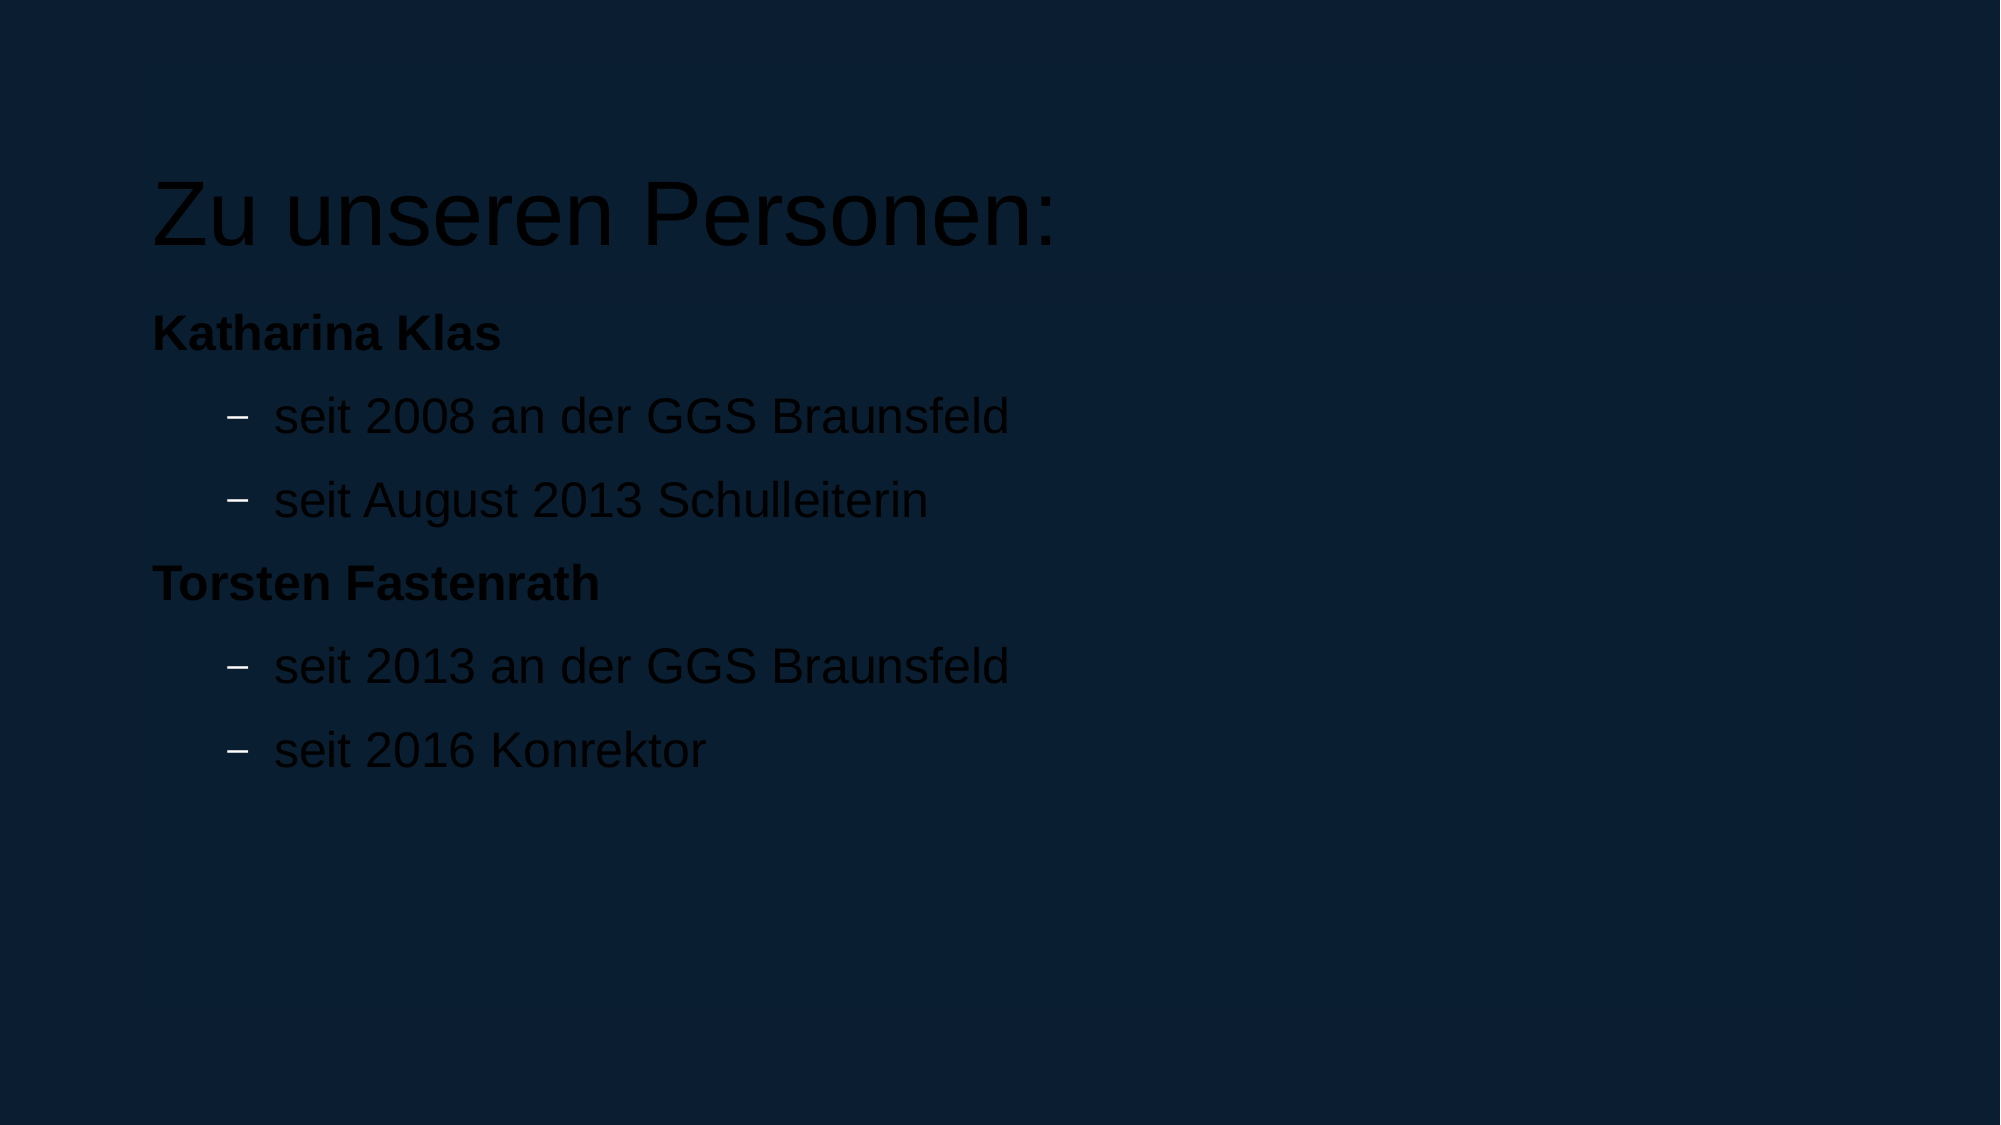

# Zu unseren Personen:
Katharina Klas
seit 2008 an der GGS Braunsfeld
seit August 2013 Schulleiterin
Torsten Fastenrath
seit 2013 an der GGS Braunsfeld
seit 2016 Konrektor